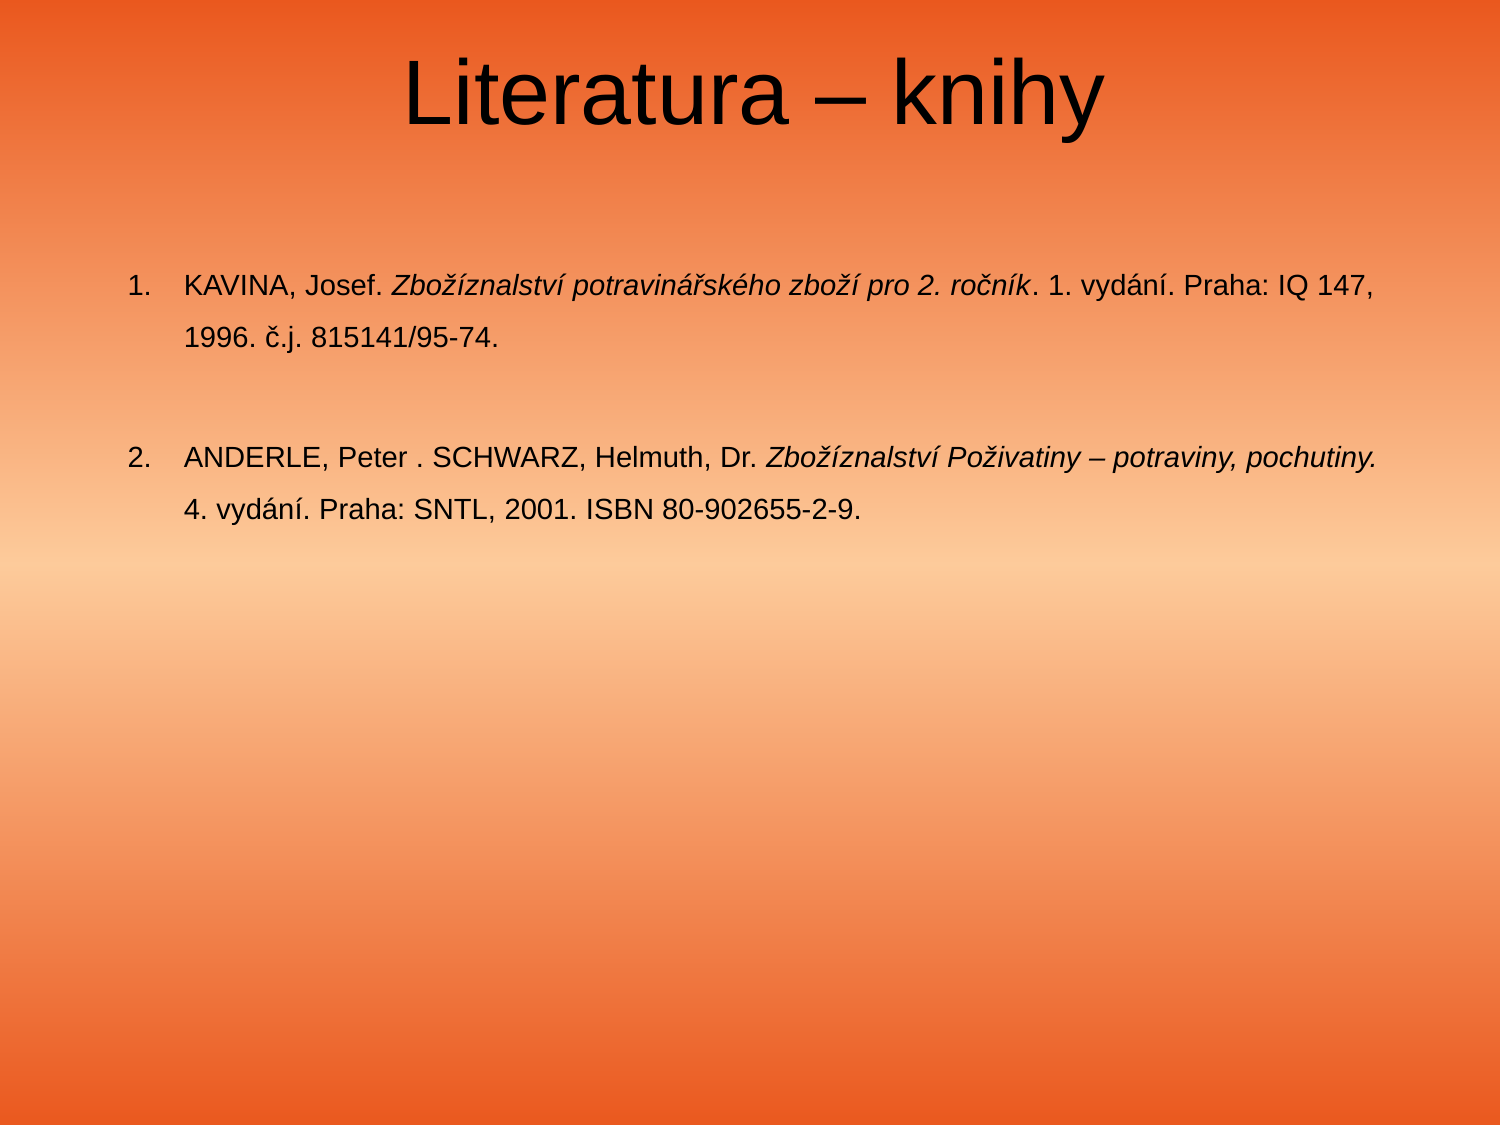

# Literatura – knihy
KAVINA, Josef. Zbožíznalství potravinářského zboží pro 2. ročník. 1. vydání. Praha: IQ 147, 1996. č.j. 815141/95-74.
2.	ANDERLE, Peter . SCHWARZ, Helmuth, Dr. Zbožíznalství Poživatiny – potraviny, pochutiny. 4. vydání. Praha: SNTL, 2001. ISBN 80-902655-2-9.